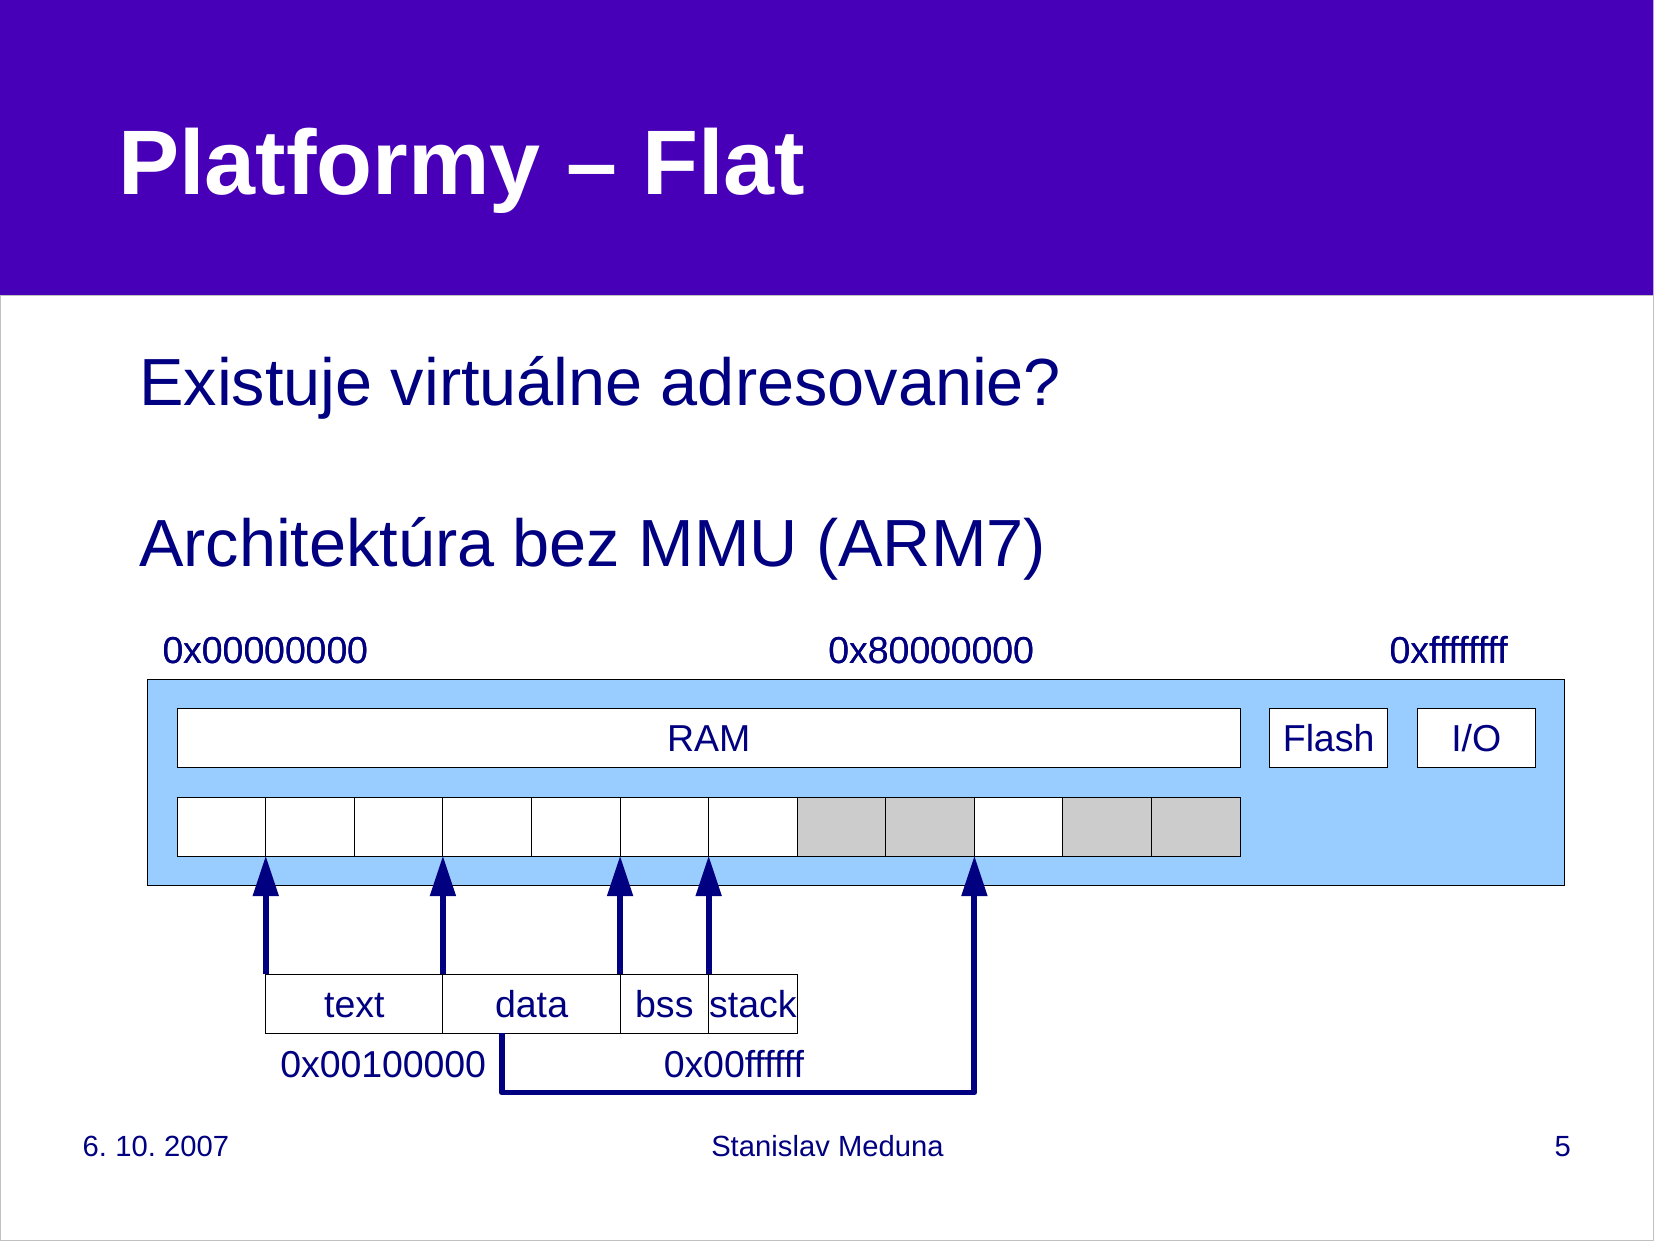

# Platformy – Flat
Existuje virtuálne adresovanie?
Architektúra bez MMU (ARM7)
0x00000000 0x80000000 0xffffffff
0x00000000 0x80000000 0xffffffff
RAM
RAM
Flash
Flash
I/O
I/O
data
bss
stack
text
0x00100000 0x00ffffff
6. 10. 2007
Stanislav Meduna
5